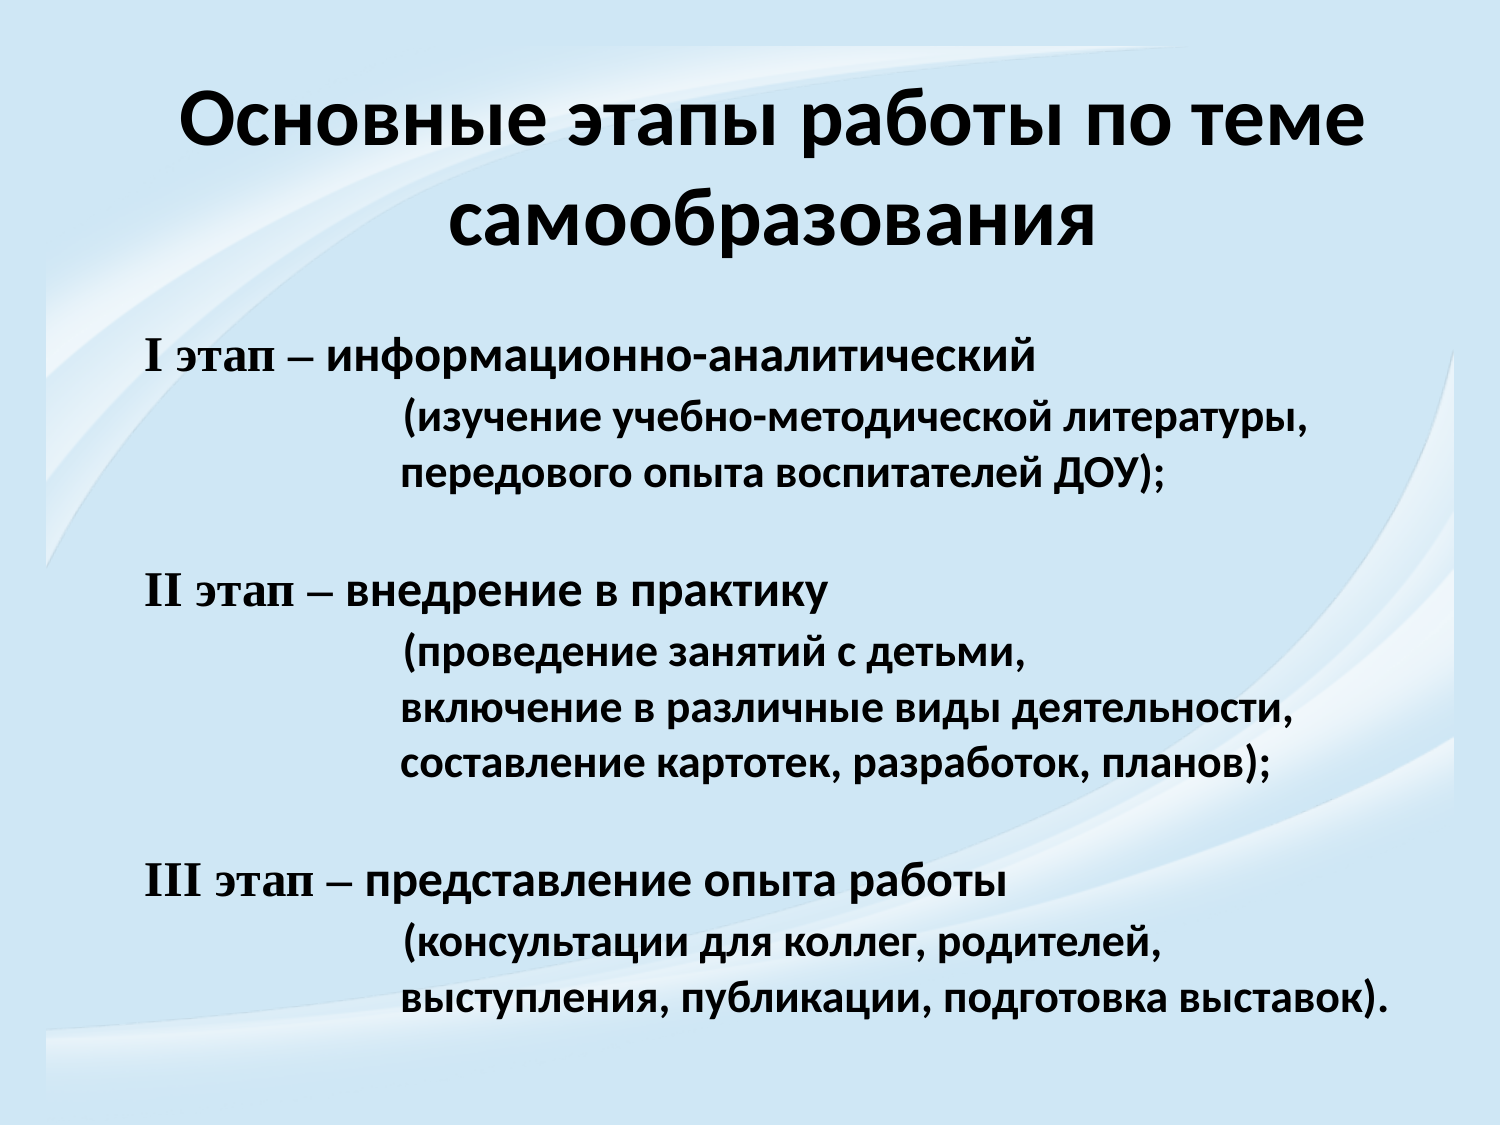

Основные этапы работы по теме
самообразования
I этап – информационно-аналитический
 (изучение учебно-методической литературы,
 передового опыта воспитателей ДОУ);
II этап – внедрение в практику
 (проведение занятий с детьми,
 включение в различные виды деятельности,
 составление картотек, разработок, планов);
III этап – представление опыта работы
 (консультации для коллег, родителей,
 выступления, публикации, подготовка выставок).